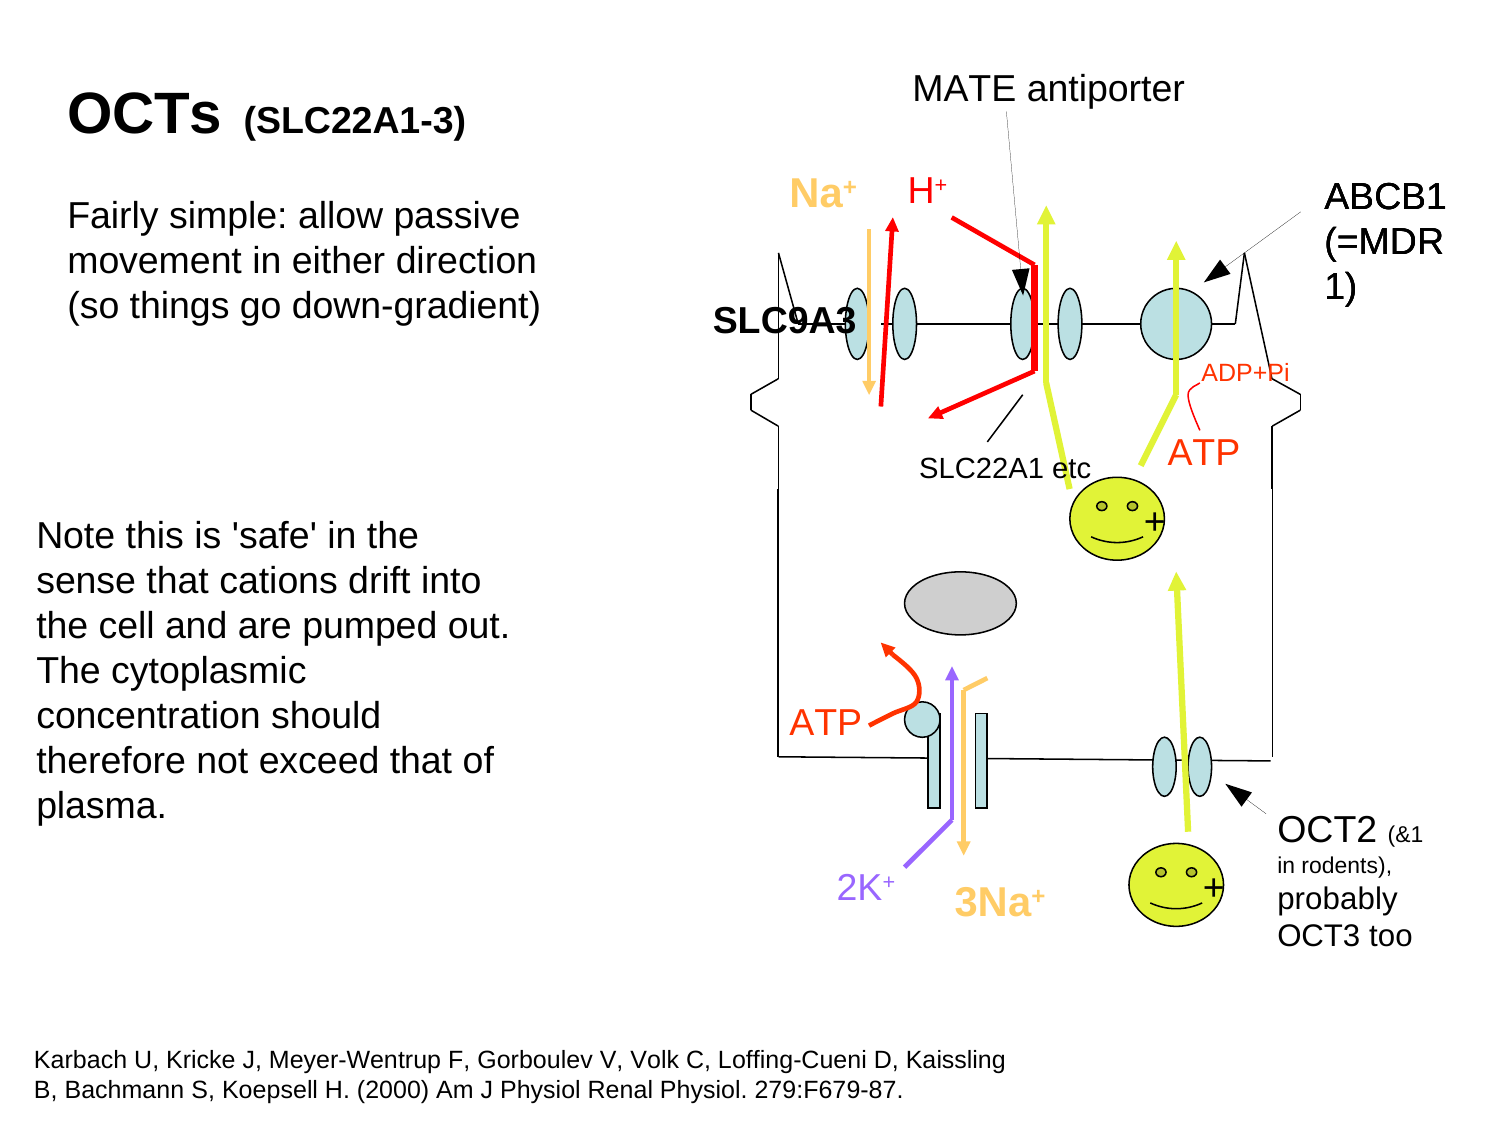

MATE antiporter
OCTs (SLC22A1-3)
Fairly simple: allow passive movement in either direction (so things go down-gradient)
Na+
H+
ABCB1 (=MDR1)
ABCB1 (=MDR1)
ABCB1 (=MDR1)
SLC9A3
ADP+Pi
ATP
SLC22A1 etc
+
Note this is 'safe' in the sense that cations drift into the cell and are pumped out. The cytoplasmic concentration should therefore not exceed that of plasma.
ATP
OCT2 (&1 in rodents), probably OCT3 too
+
2K+
3Na+
Karbach U, Kricke J, Meyer-Wentrup F, Gorboulev V, Volk C, Loffing-Cueni D, Kaissling B, Bachmann S, Koepsell H. (2000) Am J Physiol Renal Physiol. 279:F679-87.